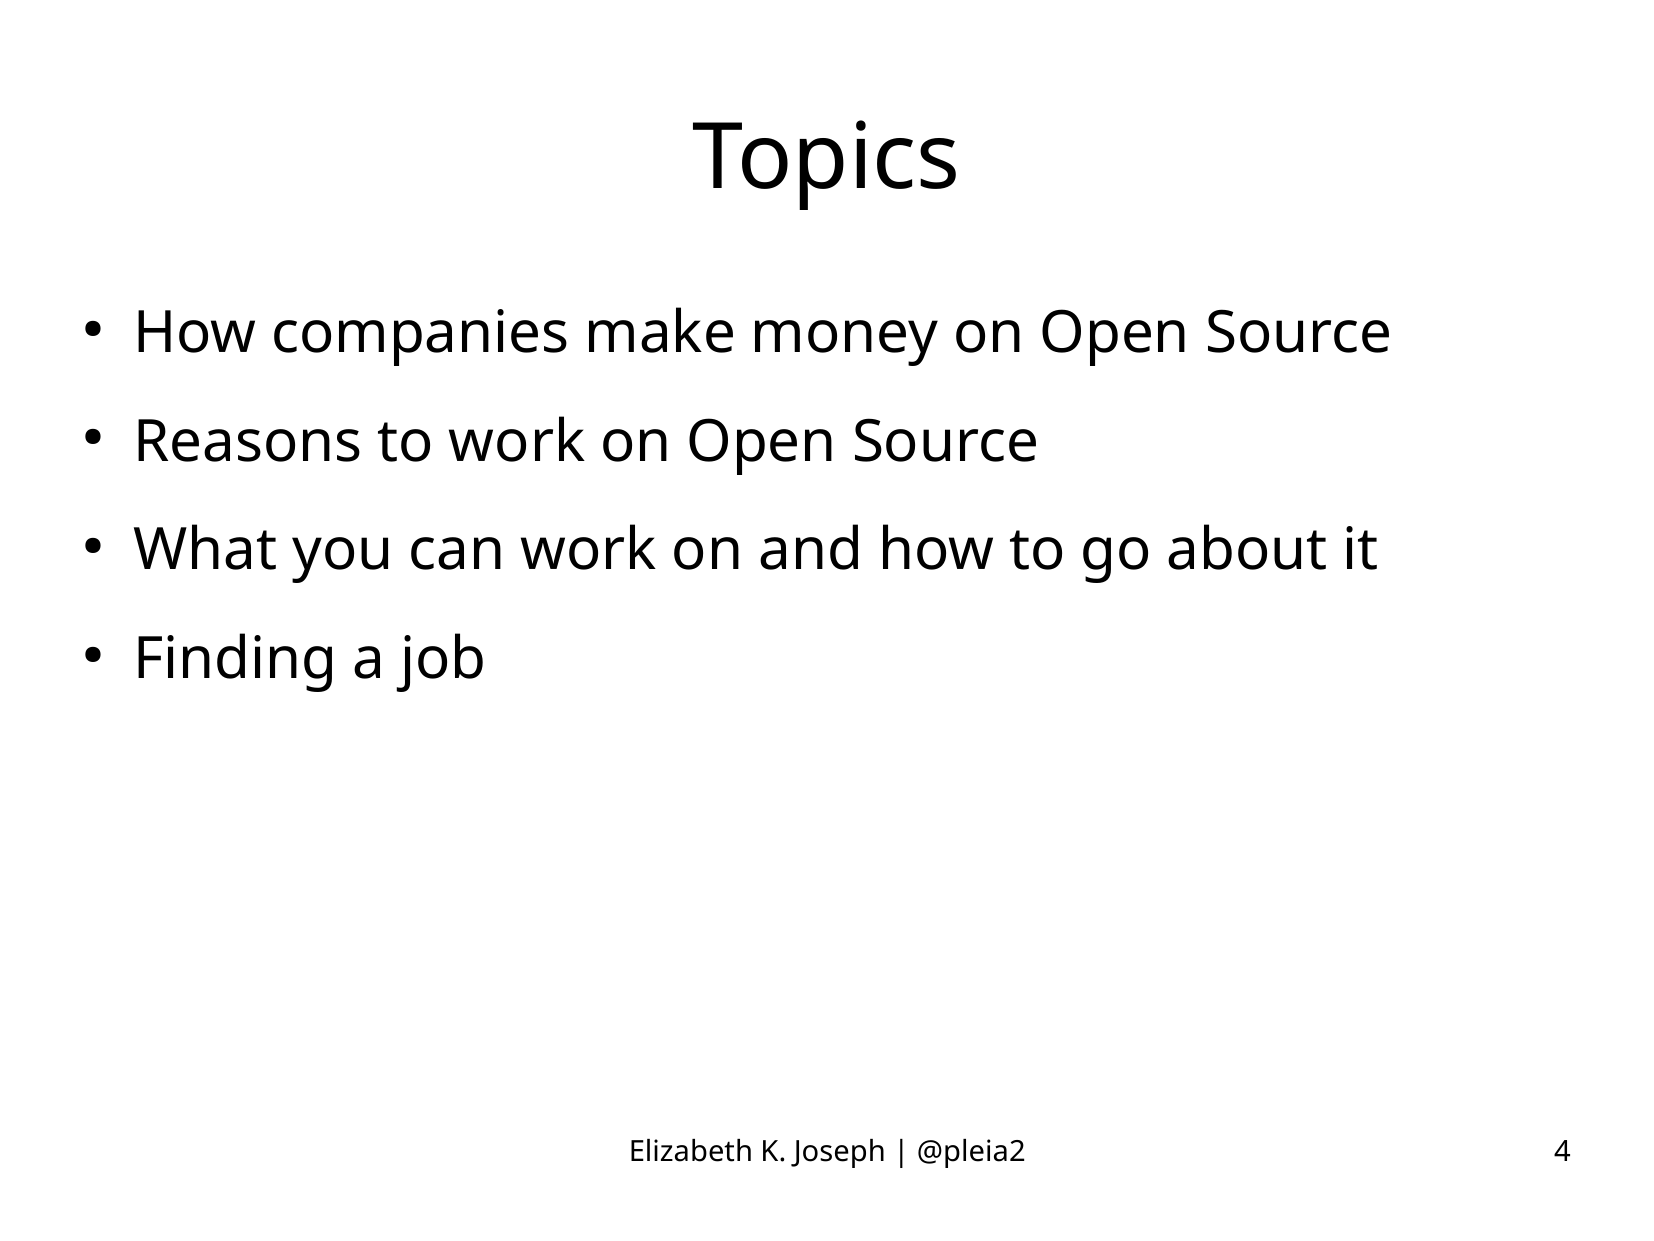

# Topics
 How companies make money on Open Source
 Reasons to work on Open Source
 What you can work on and how to go about it
 Finding a job
Elizabeth K. Joseph | @pleia2
4